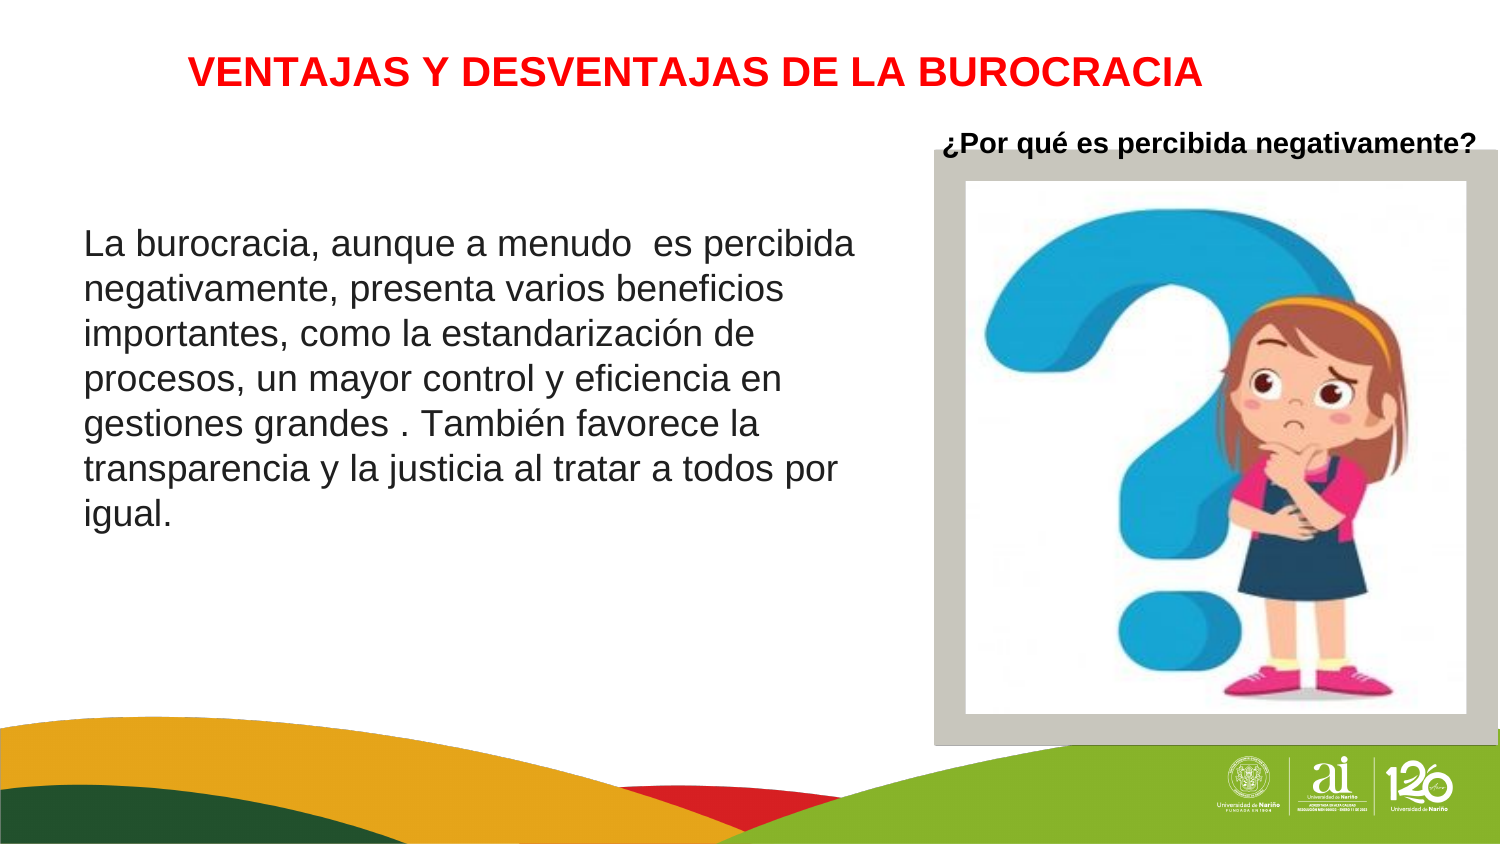

VENTAJAS Y DESVENTAJAS DE LA BUROCRACIA
¿Por qué es percibida negativamente?
La burocracia, aunque a menudo es percibida negativamente, presenta varios beneficios importantes, como la estandarización de procesos, un mayor control y eficiencia en gestiones grandes . También favorece la transparencia y la justicia al tratar a todos por igual.